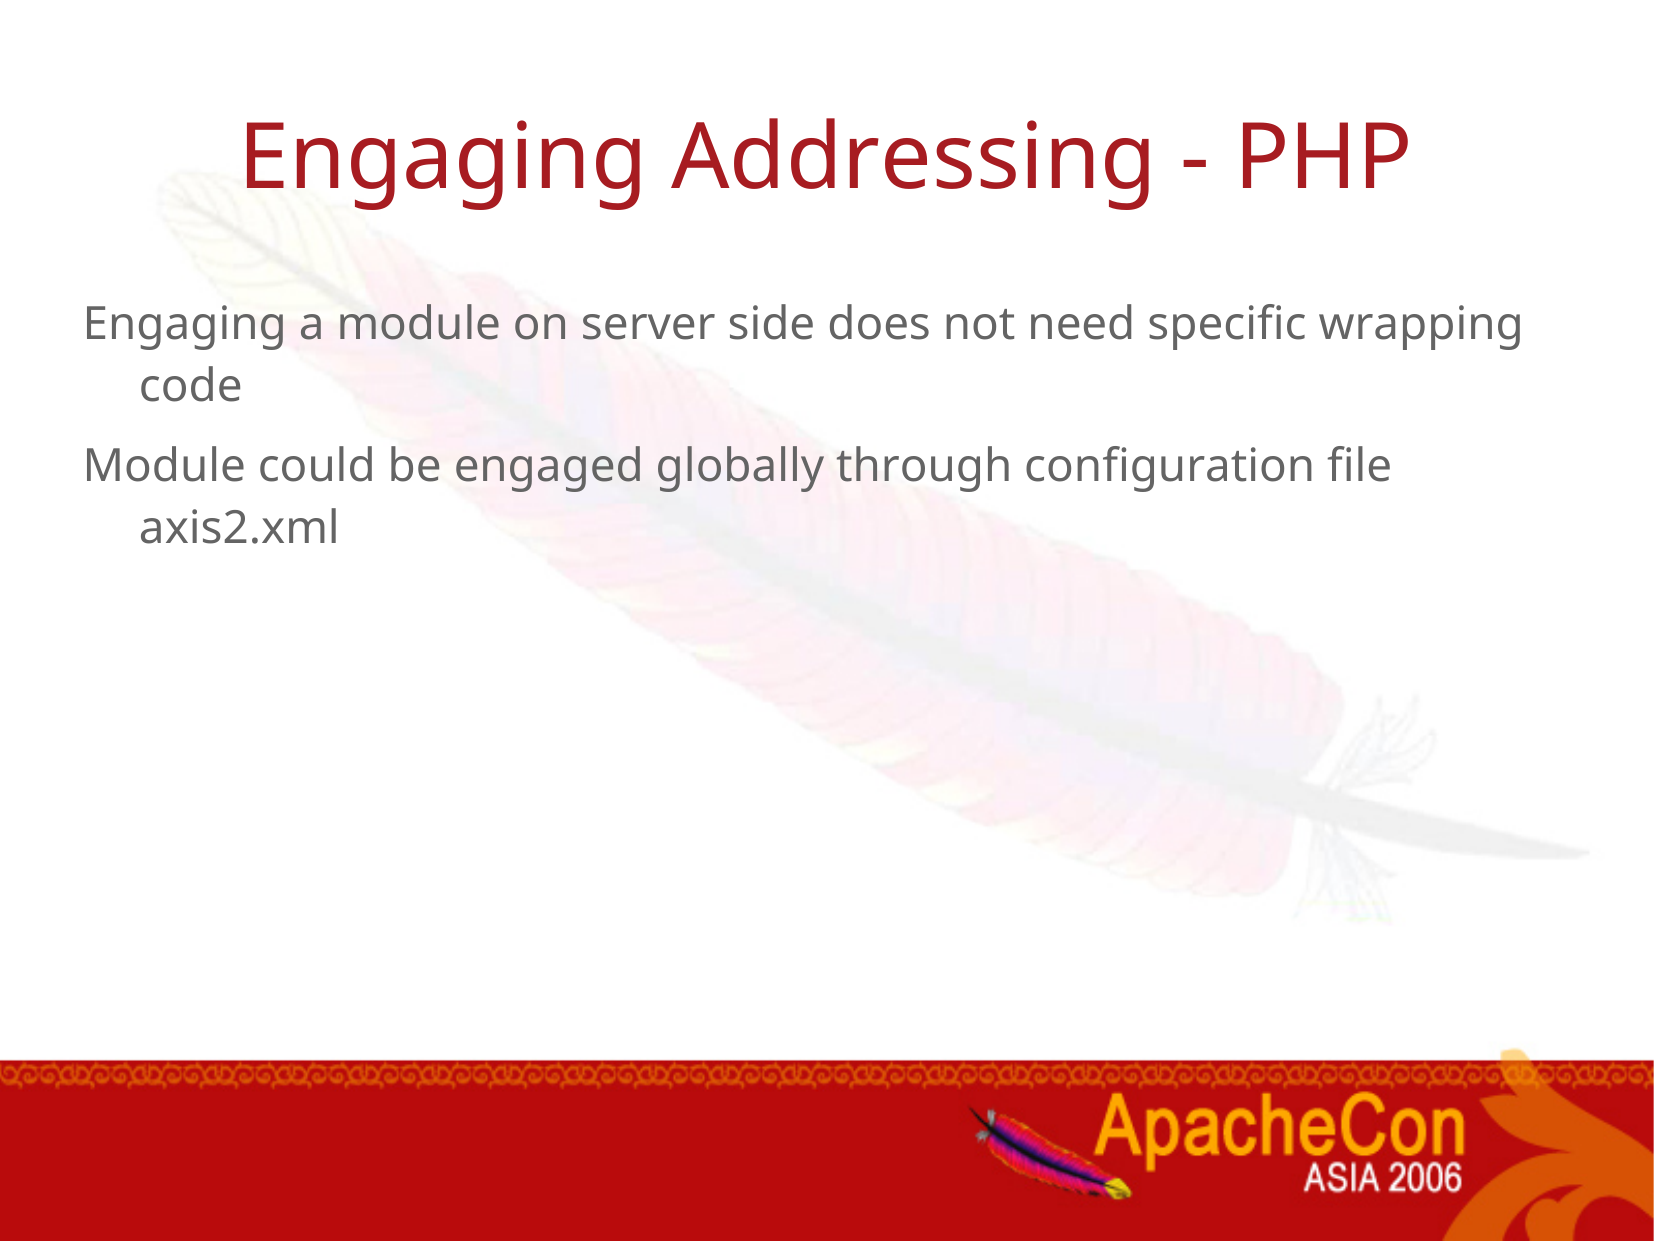

# Engaging Addressing - PHP
Engaging a module on server side does not need specific wrapping code
Module could be engaged globally through configuration file axis2.xml